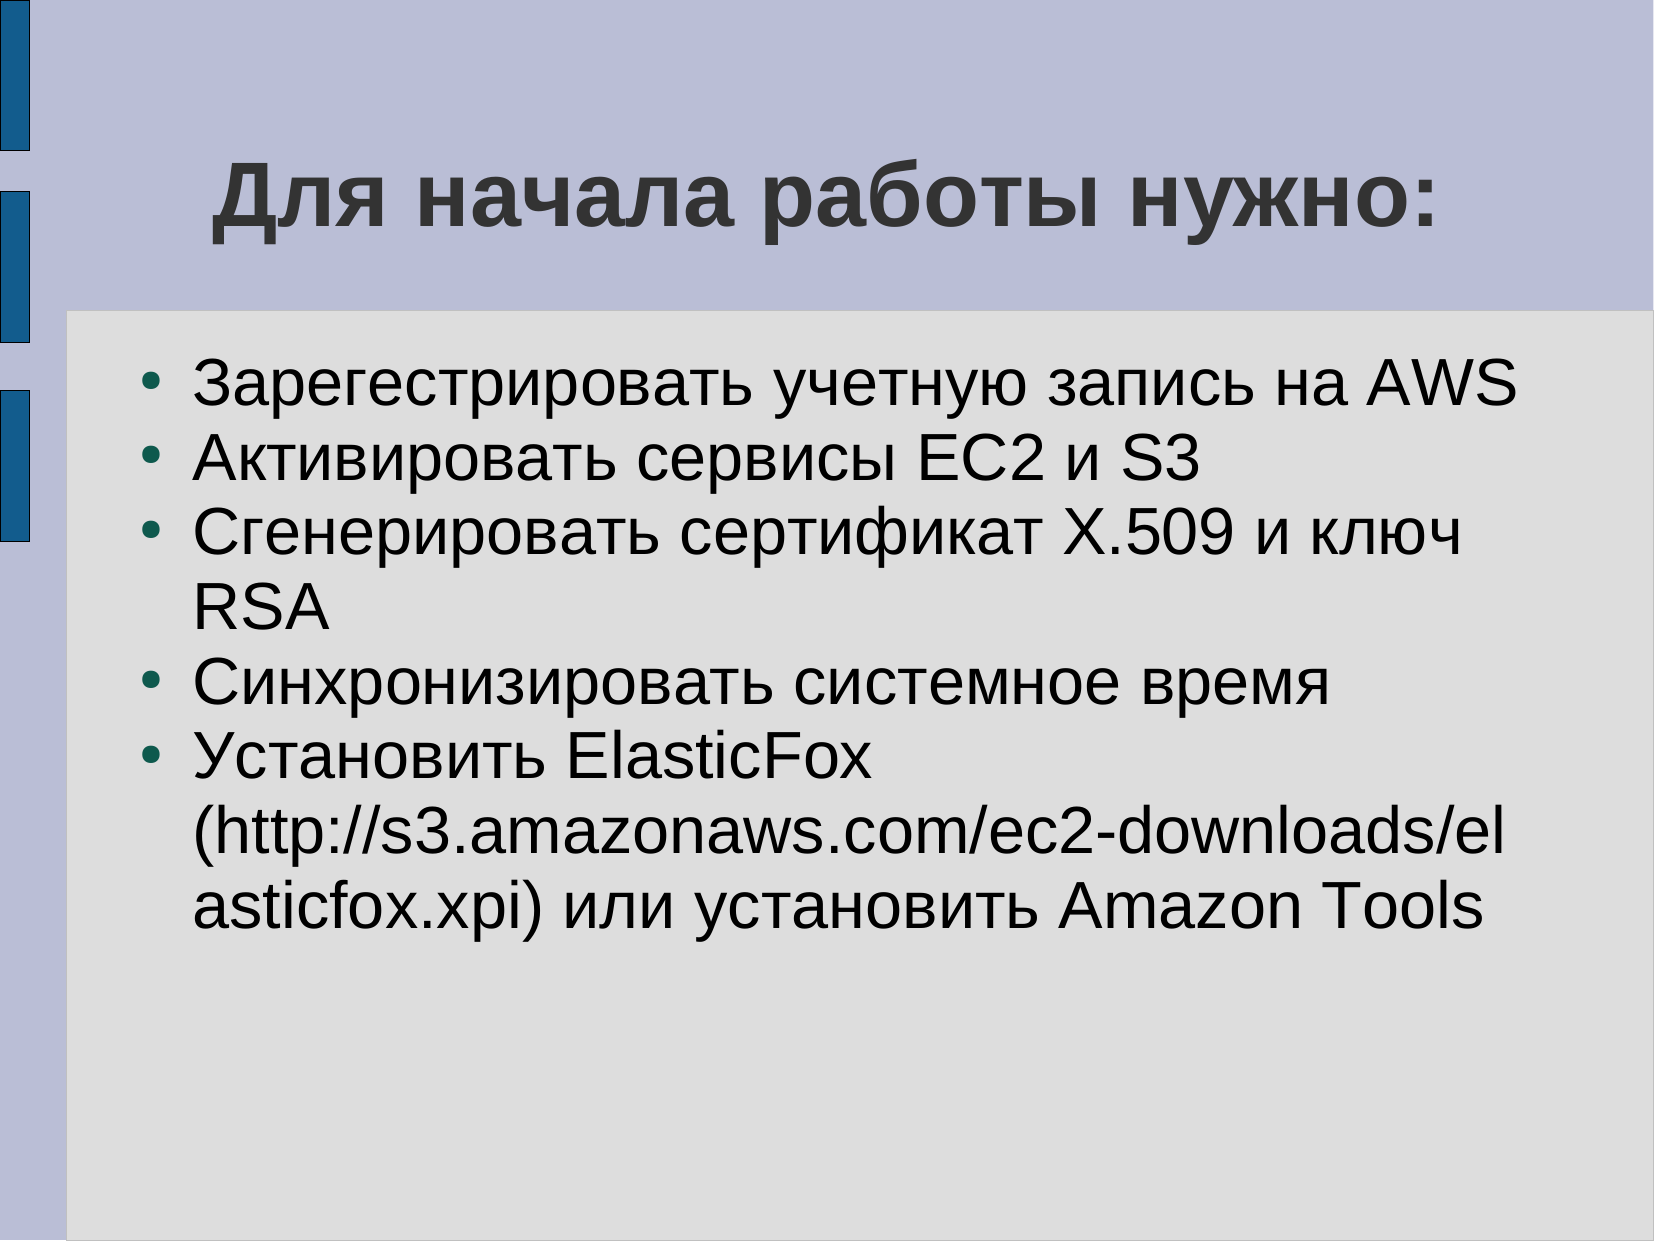

# Для начала работы нужно:
Зарегестрировать учетную запись на AWS
Активировать сервисы EC2 и S3
Сгенерировать сертификат X.509 и ключ RSA
Синхронизировать системное время
Установить ElasticFox (http://s3.amazonaws.com/ec2-downloads/elasticfox.xpi) или установить Amazon Tools